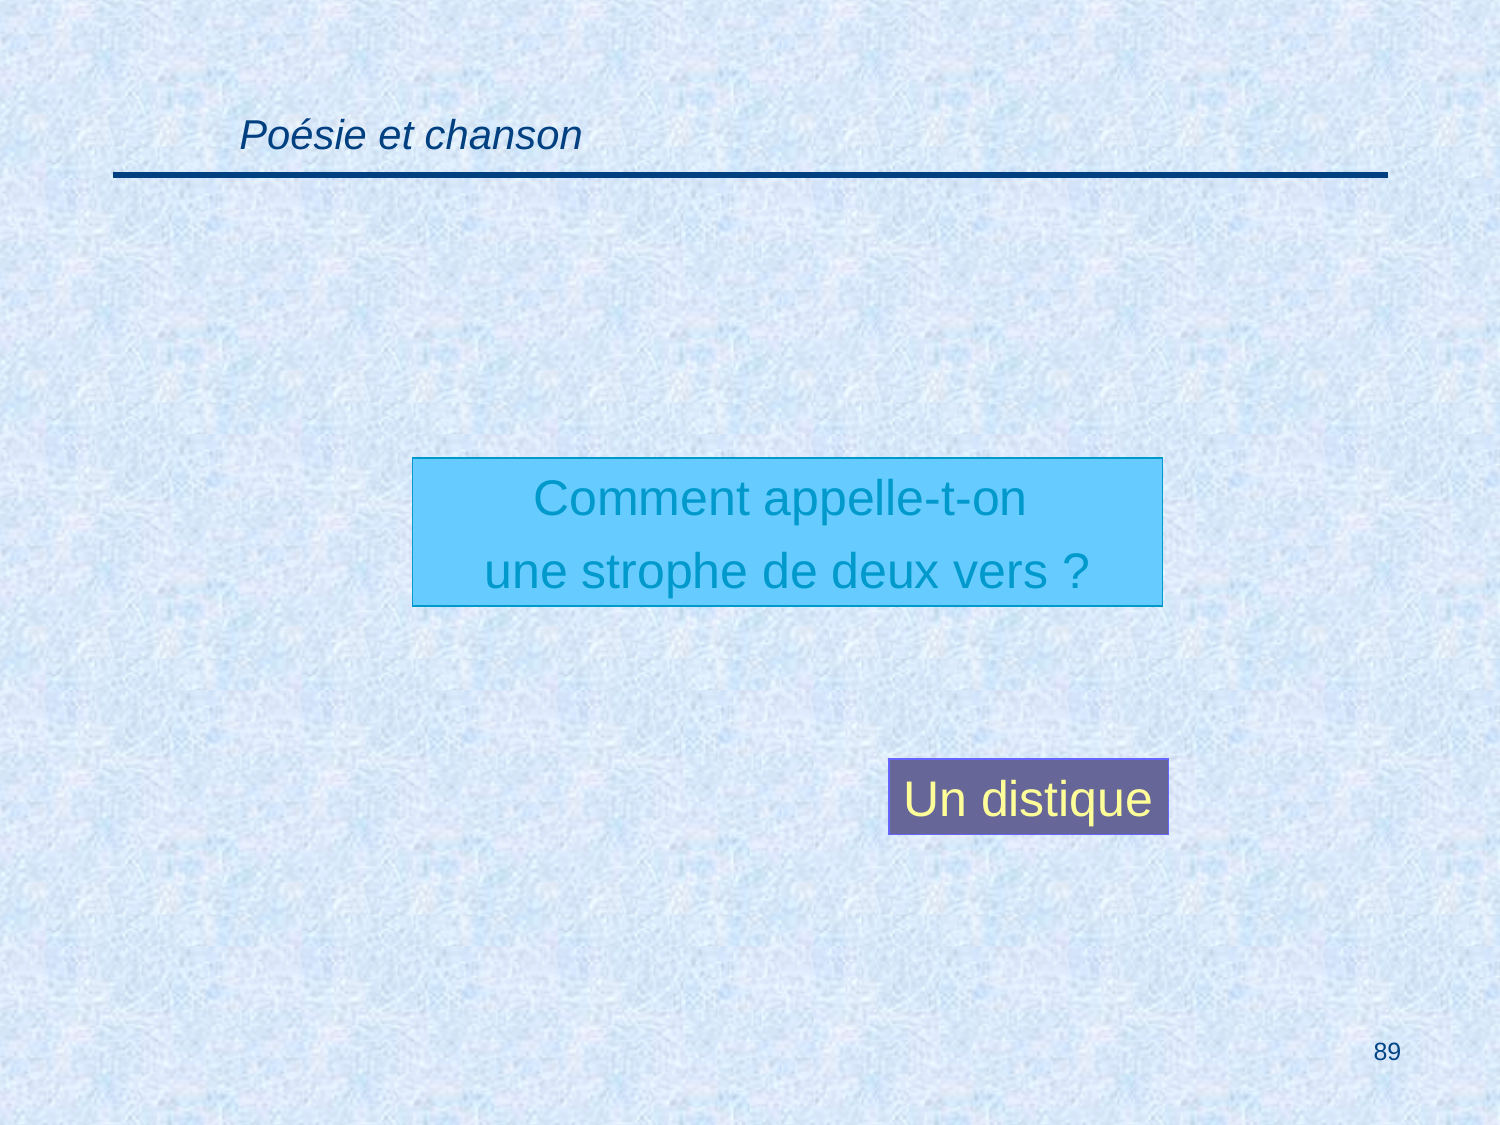

Poésie et chanson
Comment appelle-t-on
une strophe de deux vers ?
Un distique
89